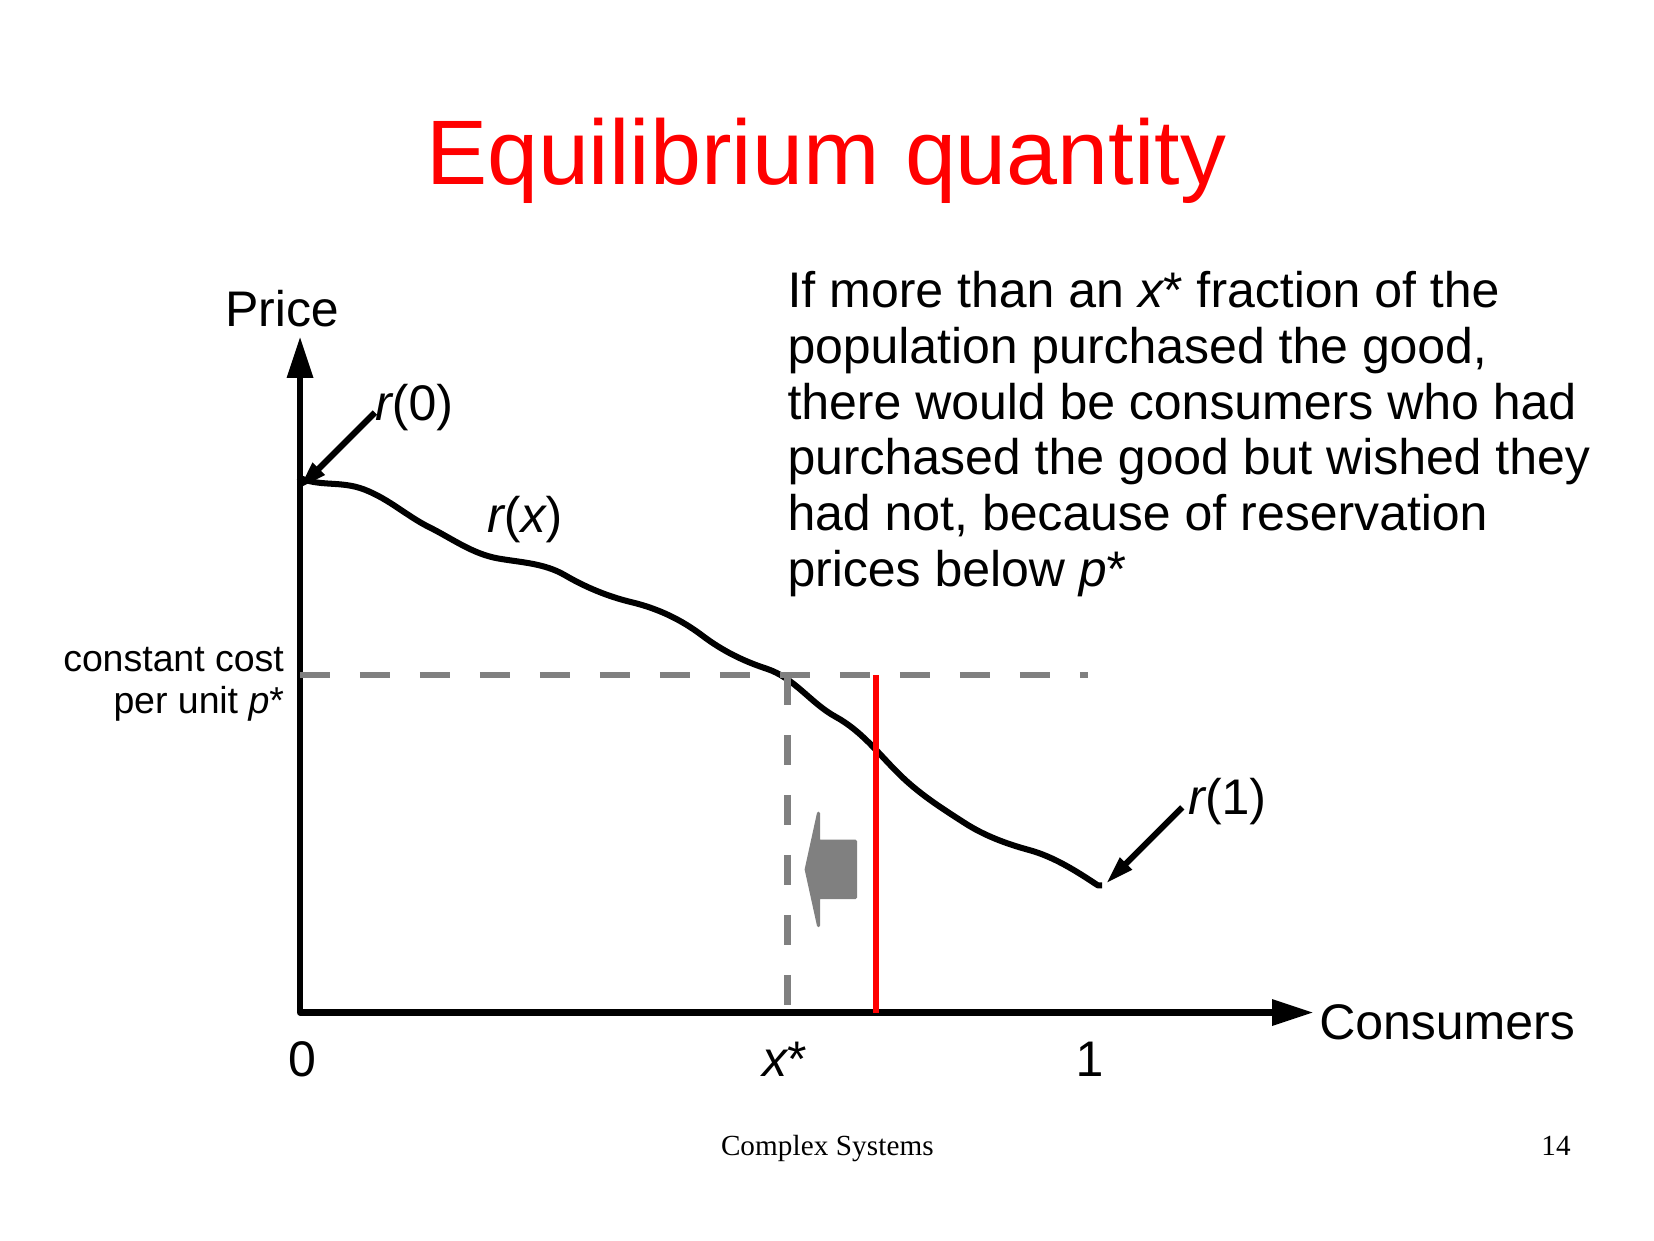

# Equilibrium quantity
If more than an x* fraction of the population purchased the good, there would be consumers who had purchased the good but wished they had not, because of reservation prices below p*
Price
r(0)
r(x)
constant cost per unit p*
r(1)
Consumers
0
x*
1
Complex Systems
14